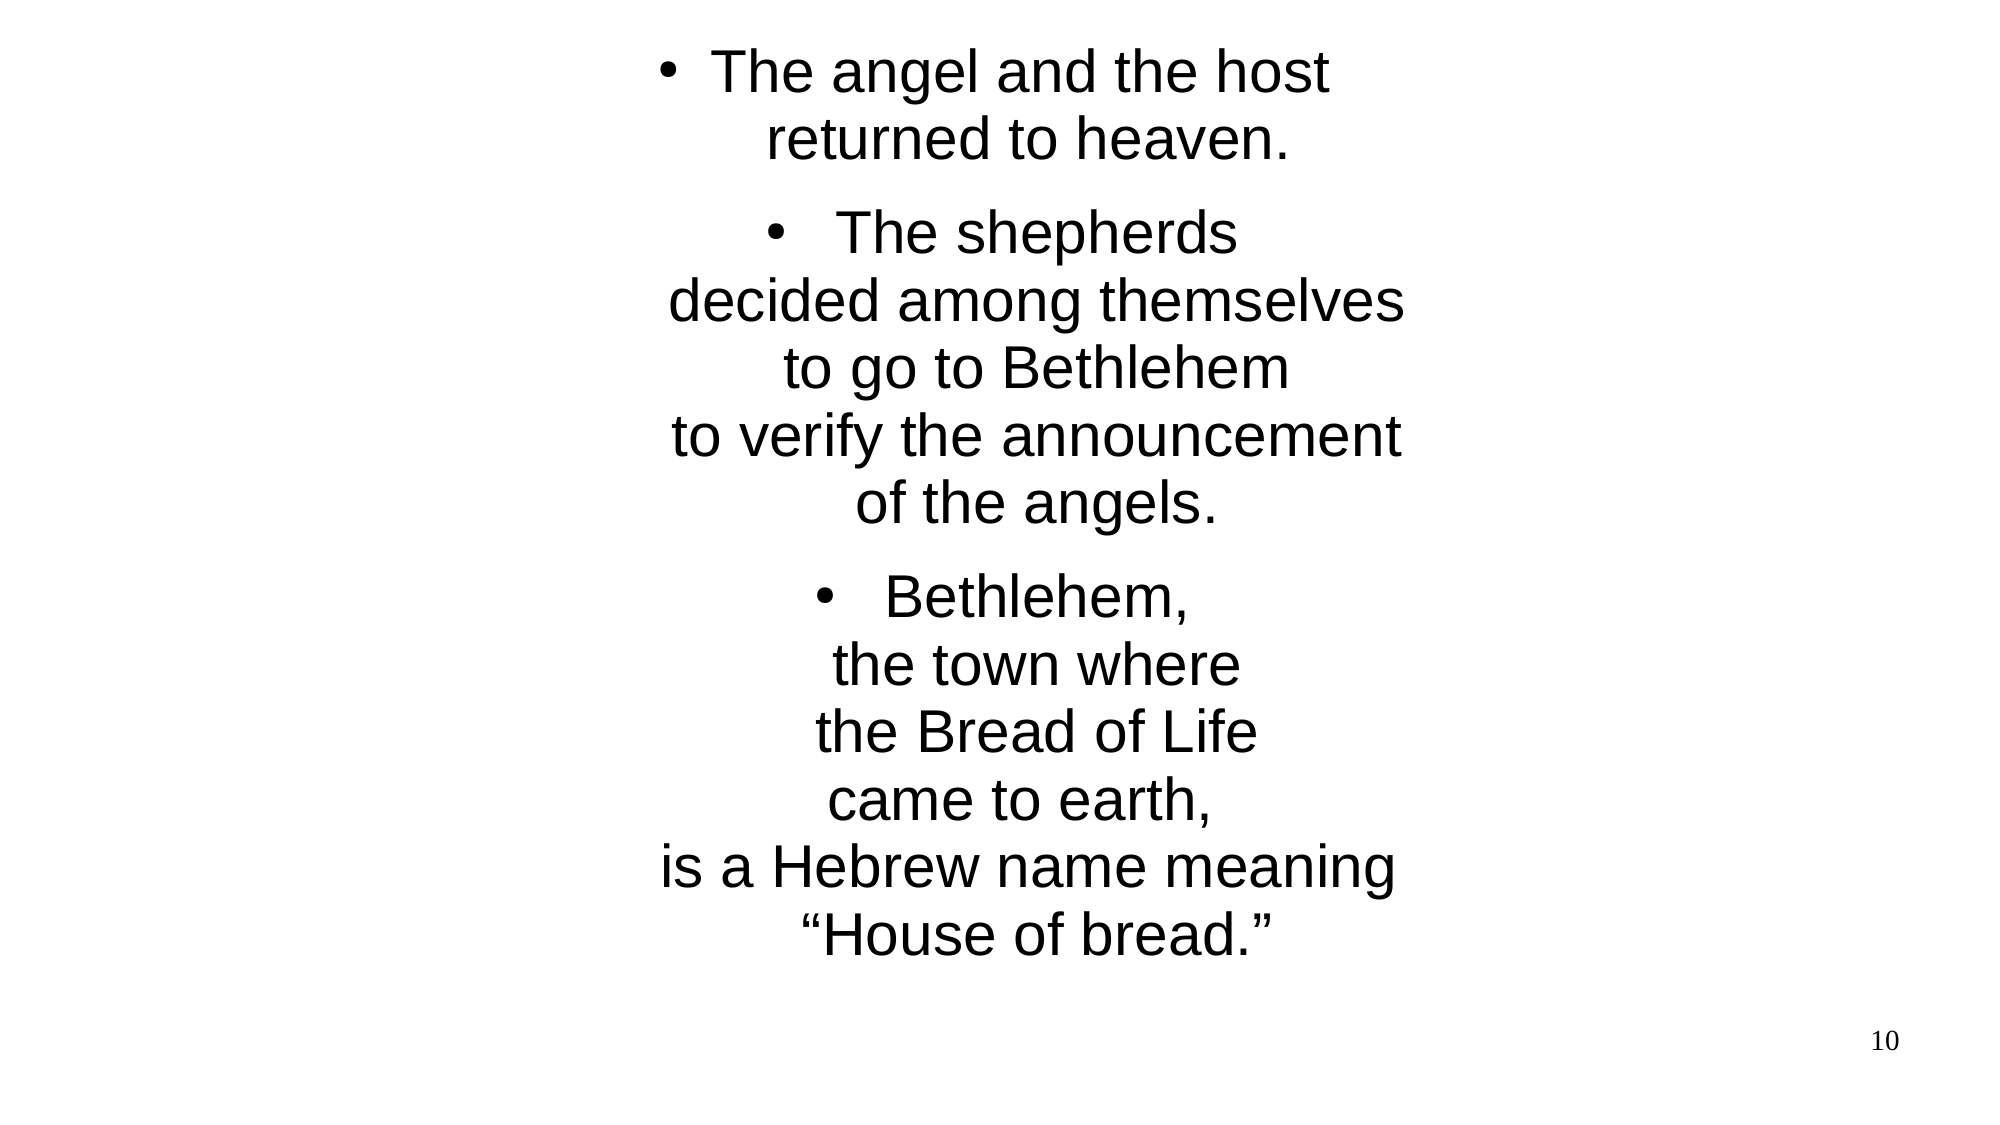

# The angel and the host returned to heaven.
 The shepherds
 decided among themselves
 to go to Bethlehem
 to verify the announcement
 of the angels.
 Bethlehem,
 the town where
 the Bread of Life
came to earth,
is a Hebrew name meaning
 “House of bread.”
10